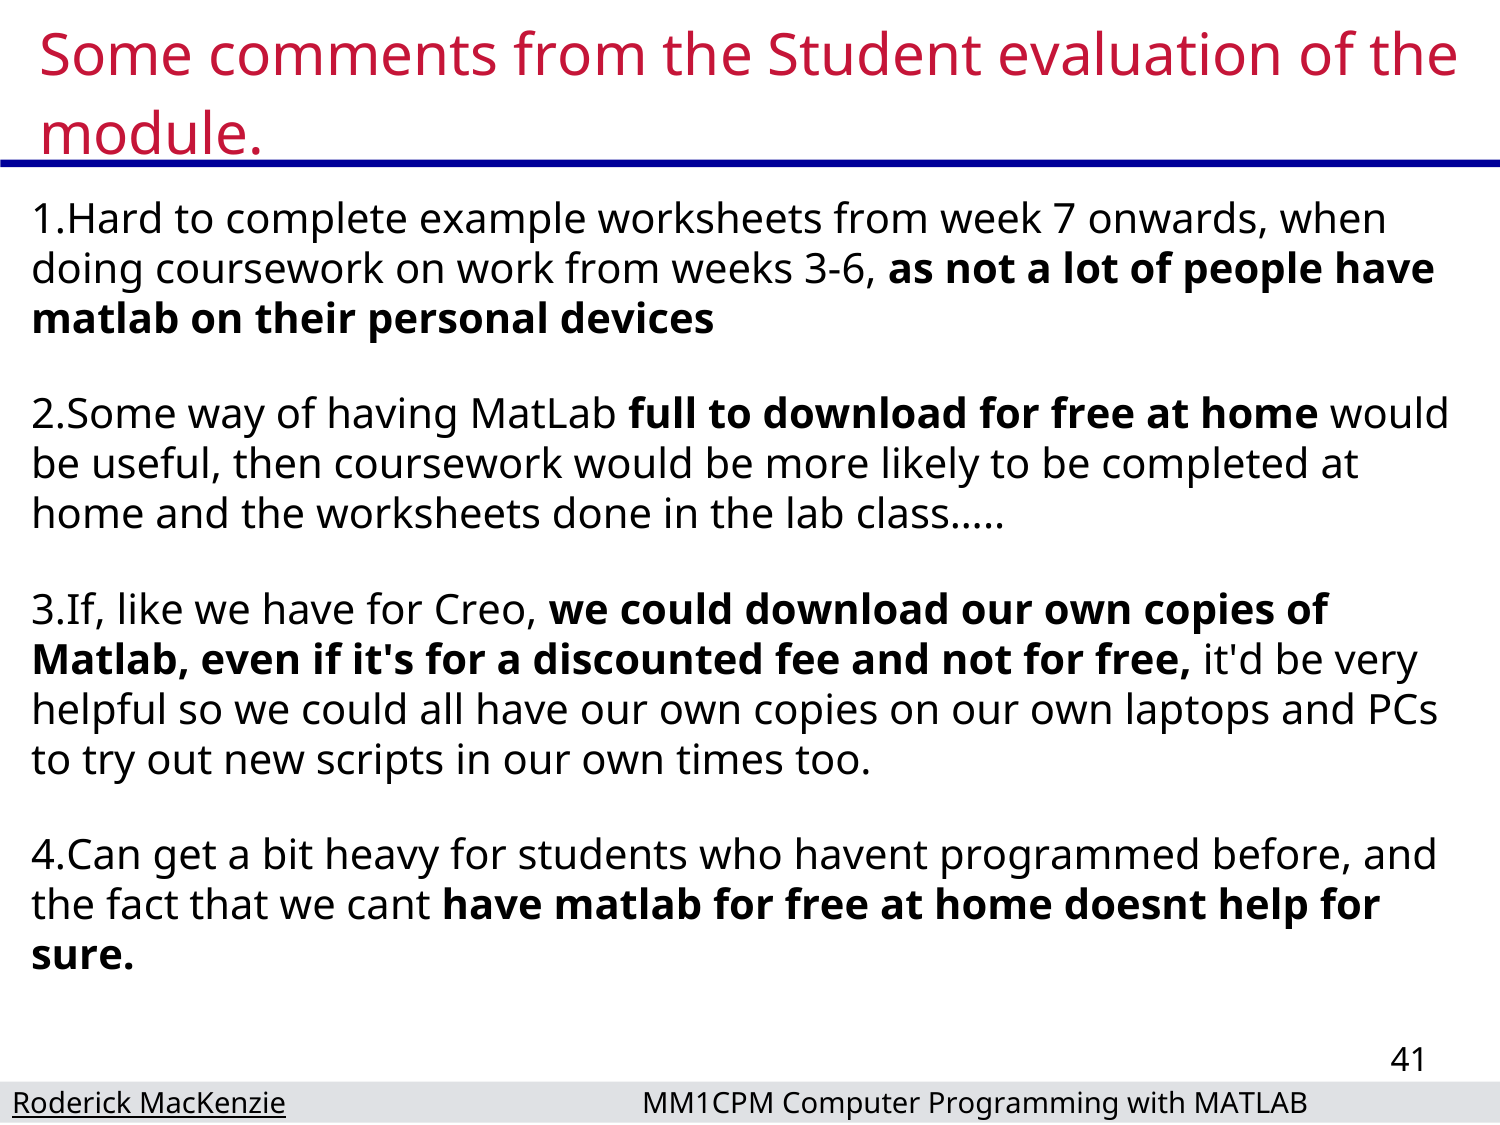

# Some comments from the Student evaluation of the module.
Hard to complete example worksheets from week 7 onwards, when doing coursework on work from weeks 3-6, as not a lot of people have matlab on their personal devices
Some way of having MatLab full to download for free at home would be useful, then coursework would be more likely to be completed at home and the worksheets done in the lab class…..
If, like we have for Creo, we could download our own copies of Matlab, even if it's for a discounted fee and not for free, it'd be very helpful so we could all have our own copies on our own laptops and PCs to try out new scripts in our own times too.
Can get a bit heavy for students who havent programmed before, and the fact that we cant have matlab for free at home doesnt help for sure.